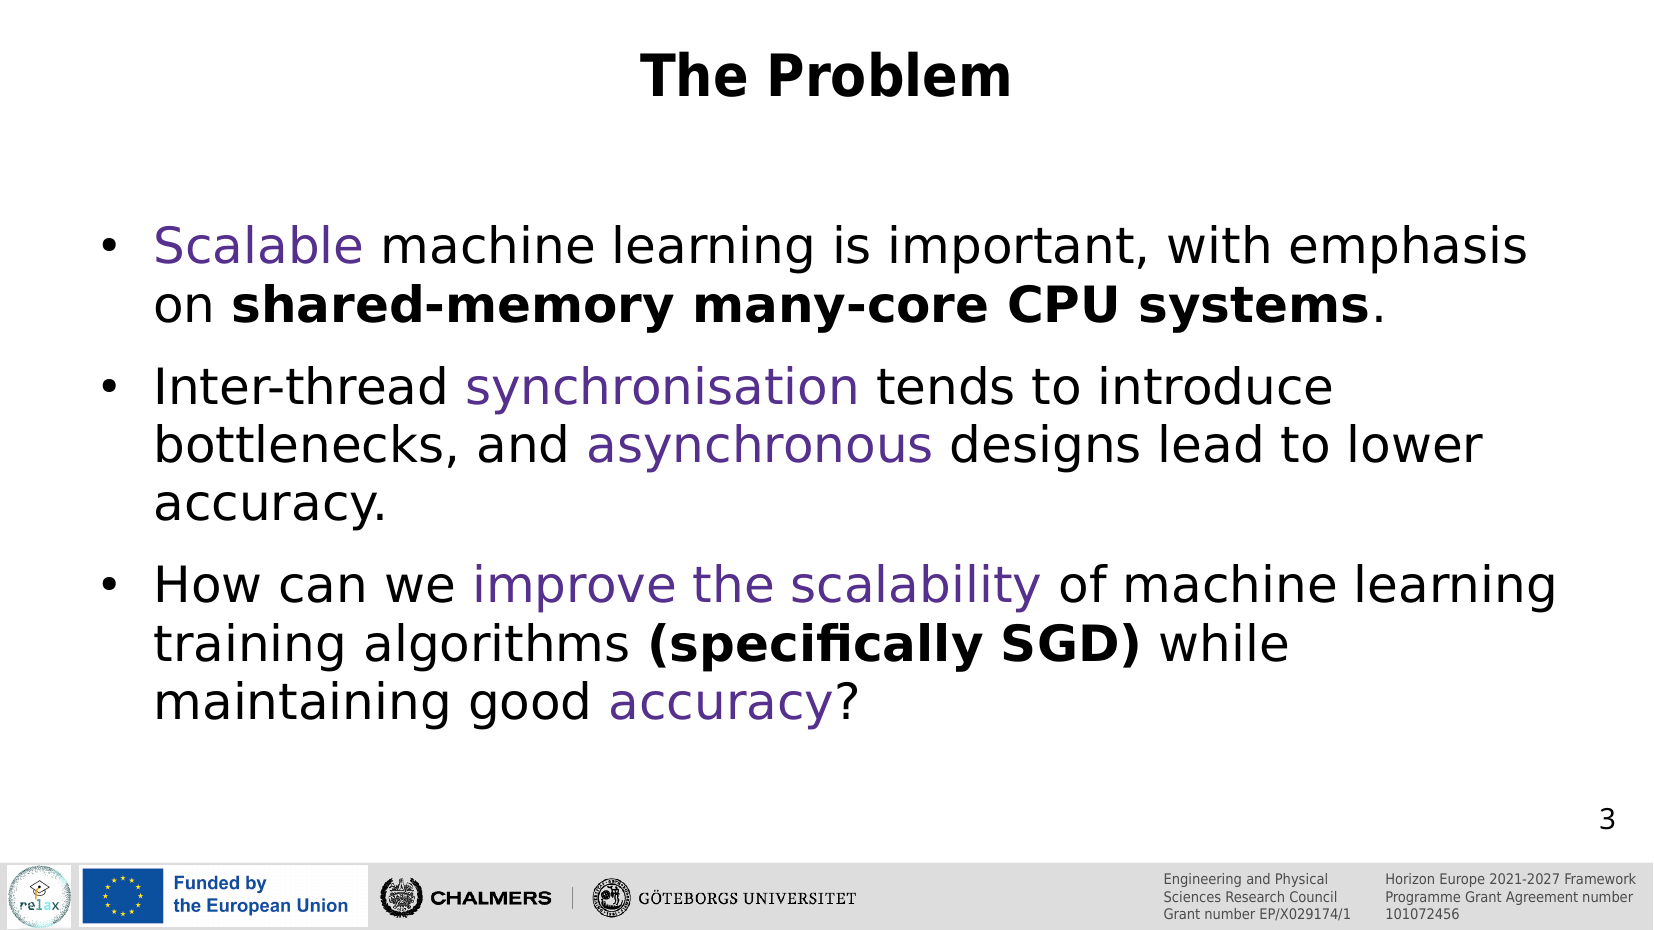

# The Problem
Scalable machine learning is important, with emphasis on shared-memory many-core CPU systems.
Inter-thread synchronisation tends to introduce bottlenecks, and asynchronous designs lead to lower accuracy.
How can we improve the scalability of machine learning training algorithms (specifically SGD) while maintaining good accuracy?
3